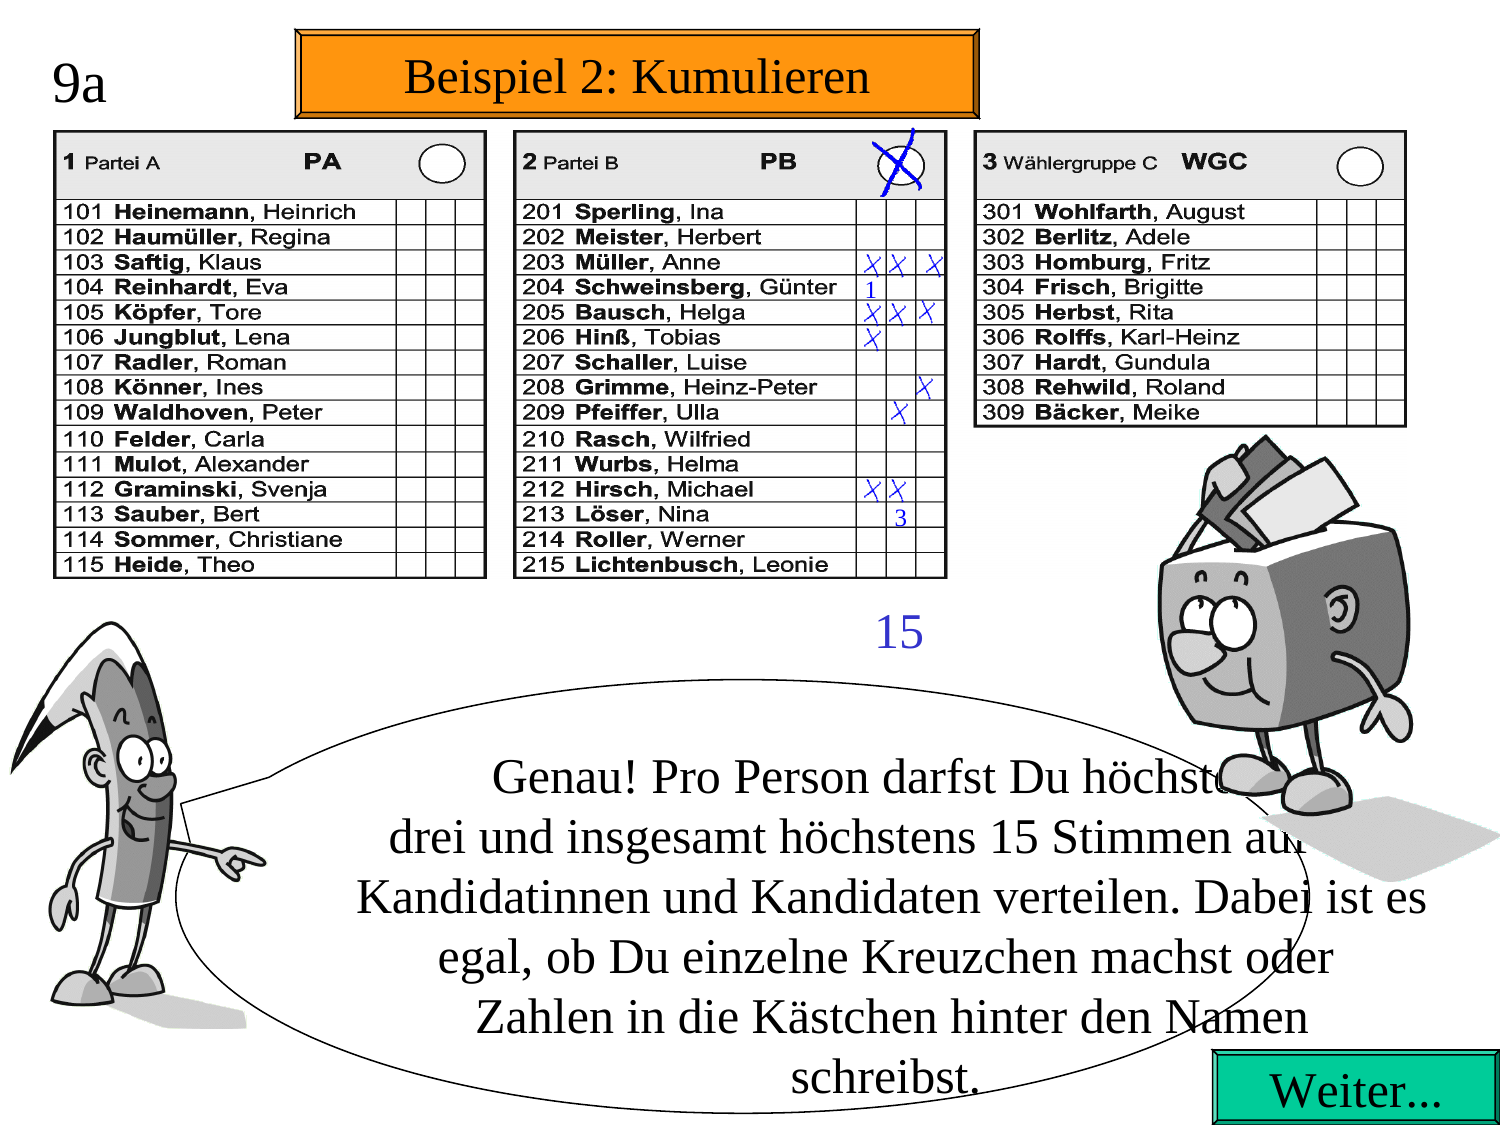

Beispiel 2: Kumulieren
9a
1
3
15
Genau! Pro Person darfst Du höchstens
drei und insgesamt höchstens 15 Stimmen auf die
 Kandidatinnen und Kandidaten verteilen. Dabei ist es
egal, ob Du einzelne Kreuzchen machst oder
 Zahlen in die Kästchen hinter den Namen
schreibst.
Weiter...